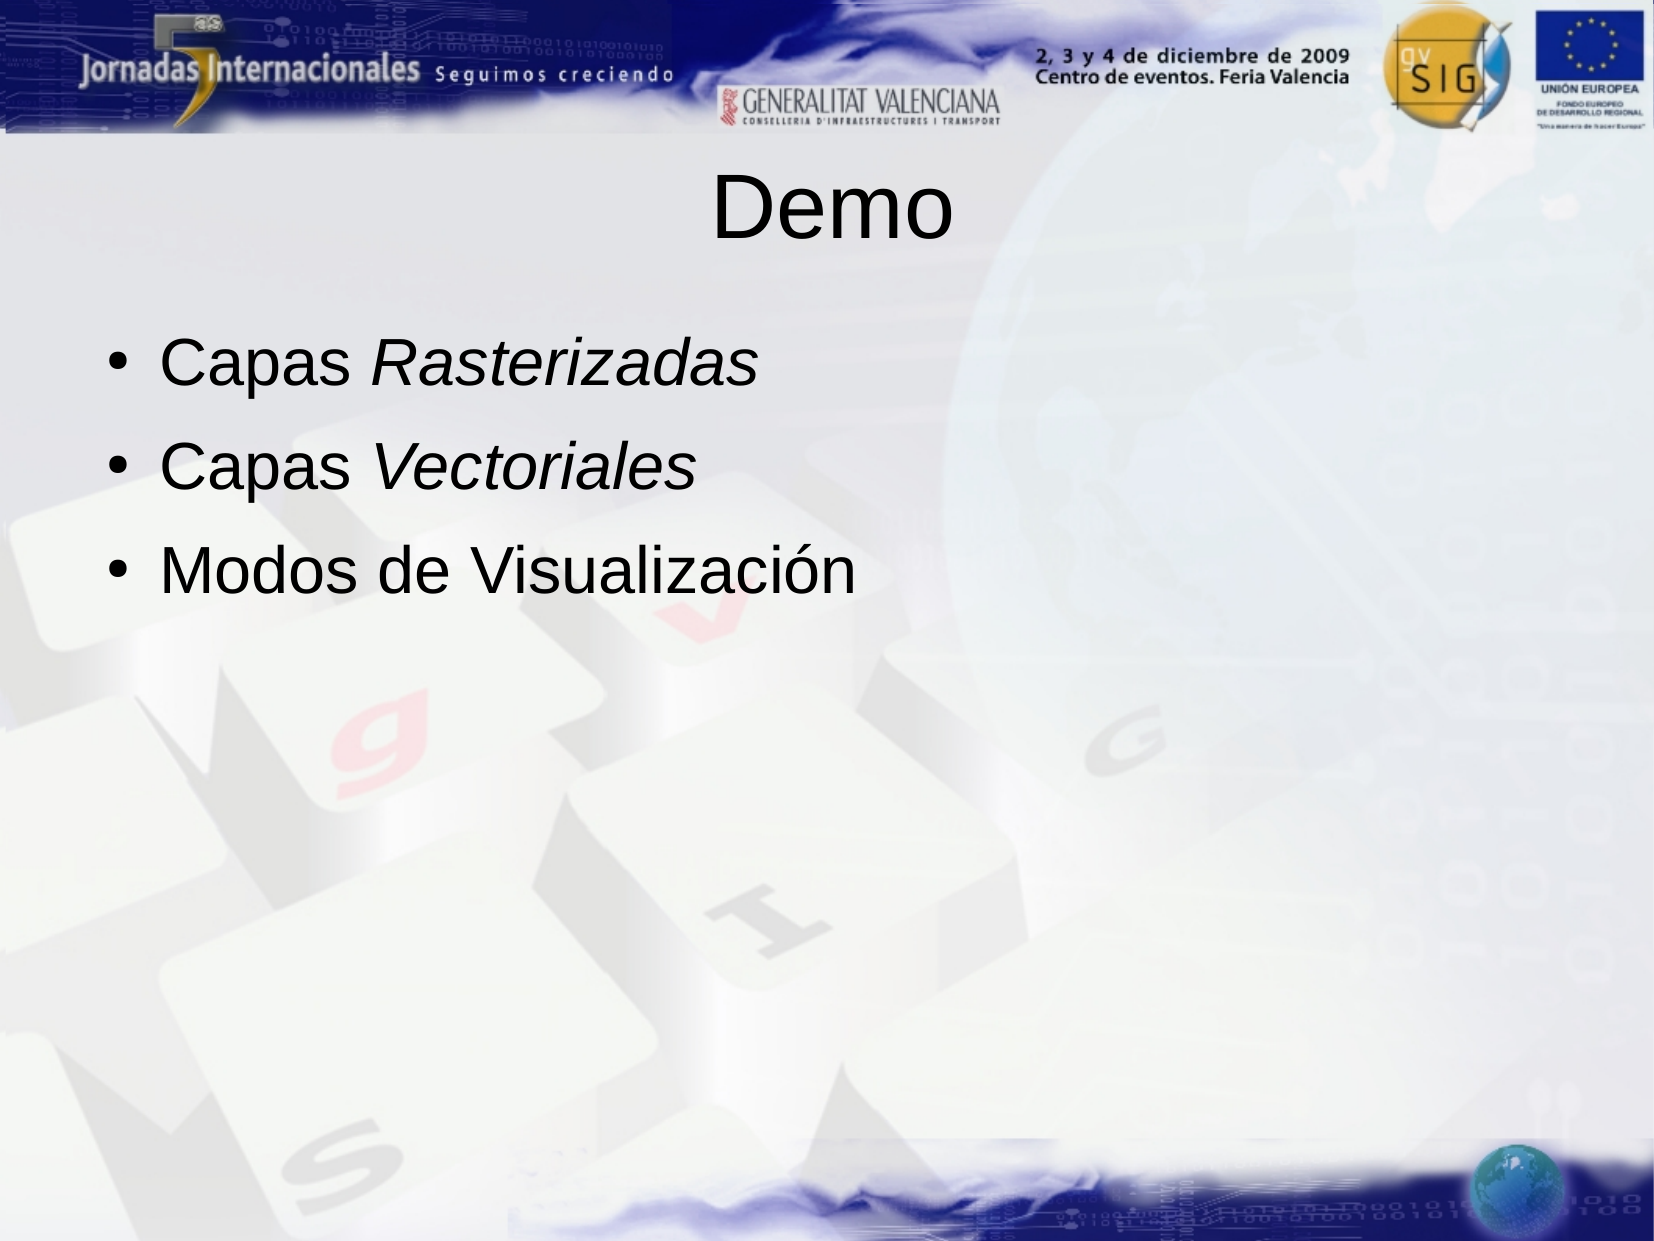

# Demo
Capas Rasterizadas
Capas Vectoriales
Modos de Visualización